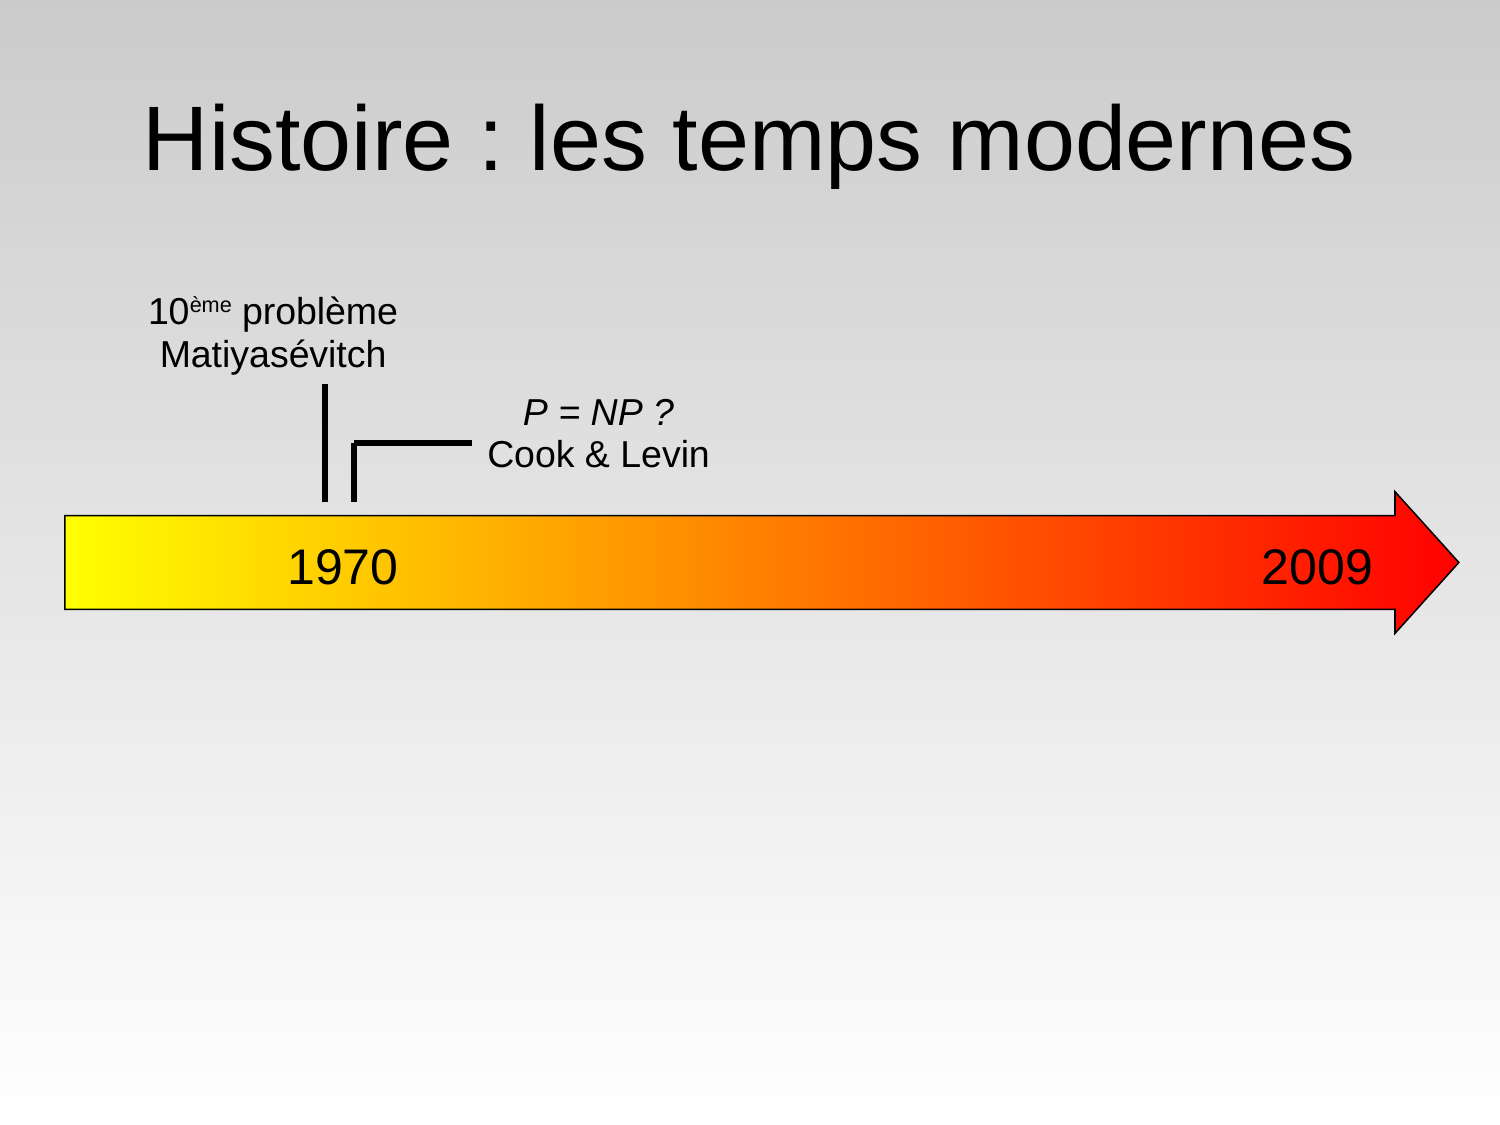

# Histoire : les temps modernes
10ème problème
Matiyasévitch
P = NP ?
Cook & Levin
1970
2009